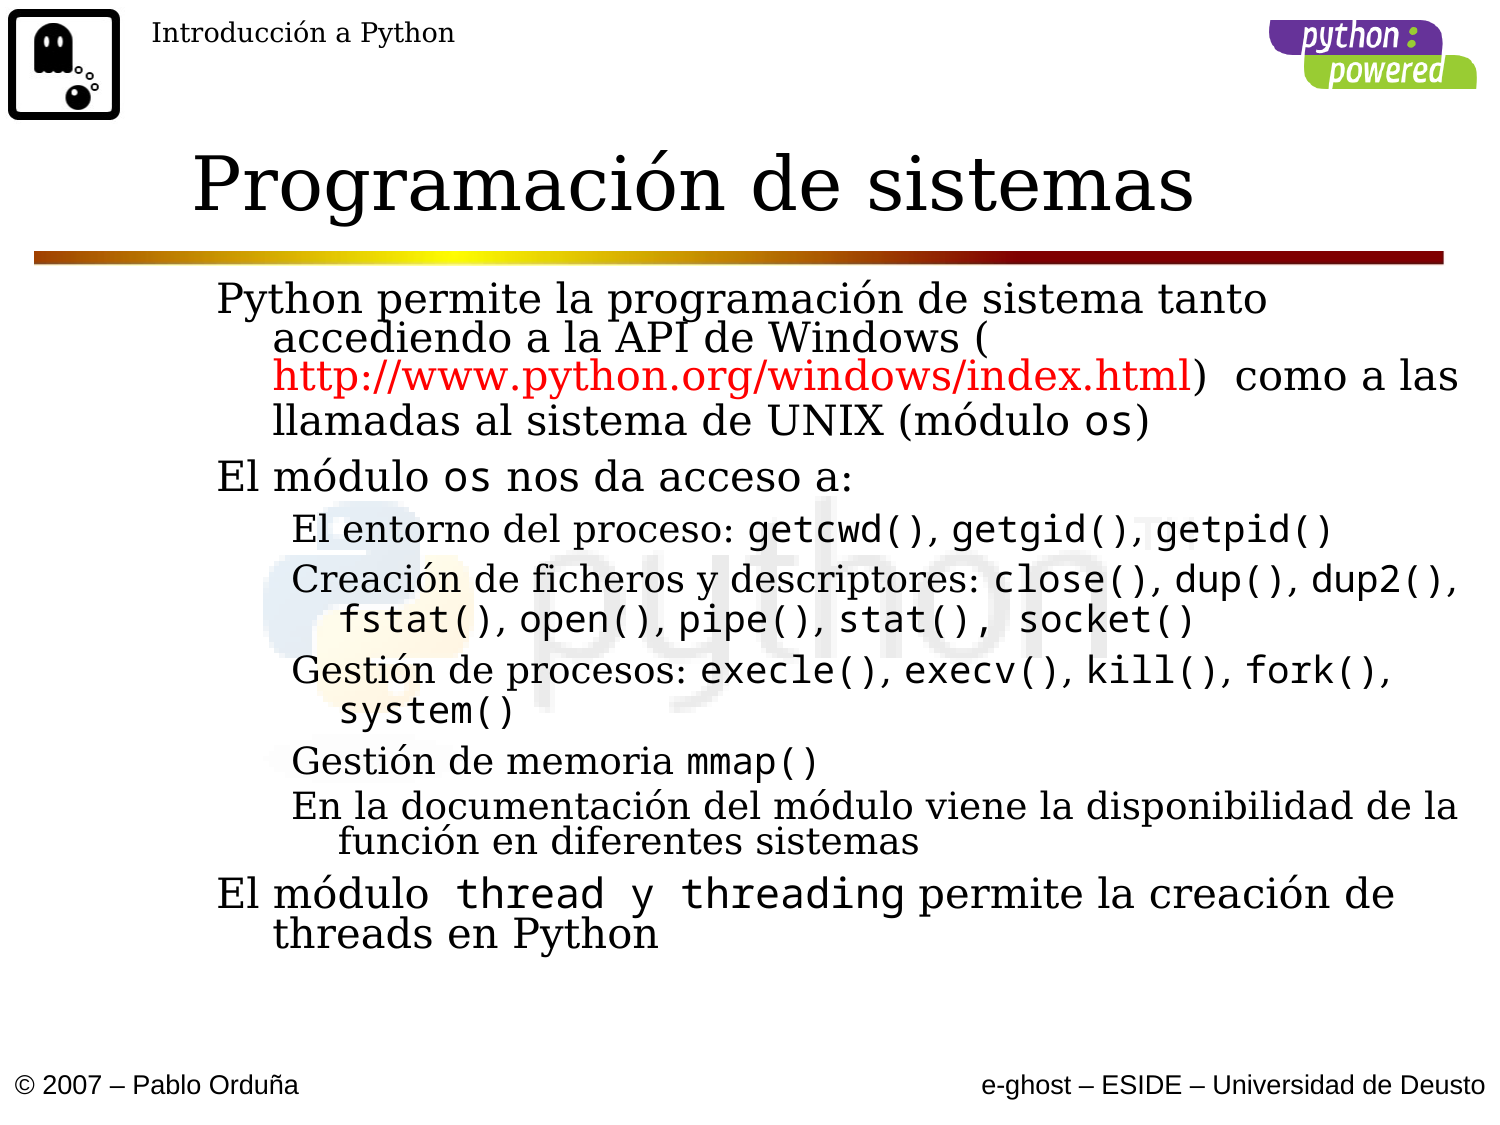

# Programación de sistemas
Python permite la programación de sistema tanto accediendo a la API de Windows (http://www.python.org/windows/index.html) como a las llamadas al sistema de UNIX (módulo os)
El módulo os nos da acceso a:
El entorno del proceso: getcwd(), getgid(), getpid()
Creación de ficheros y descriptores: close(), dup(), dup2(), fstat(), open(), pipe(), stat(), socket()
Gestión de procesos: execle(), execv(), kill(), fork(), system()
Gestión de memoria mmap()
En la documentación del módulo viene la disponibilidad de la función en diferentes sistemas
El módulo thread y threading permite la creación de threads en Python